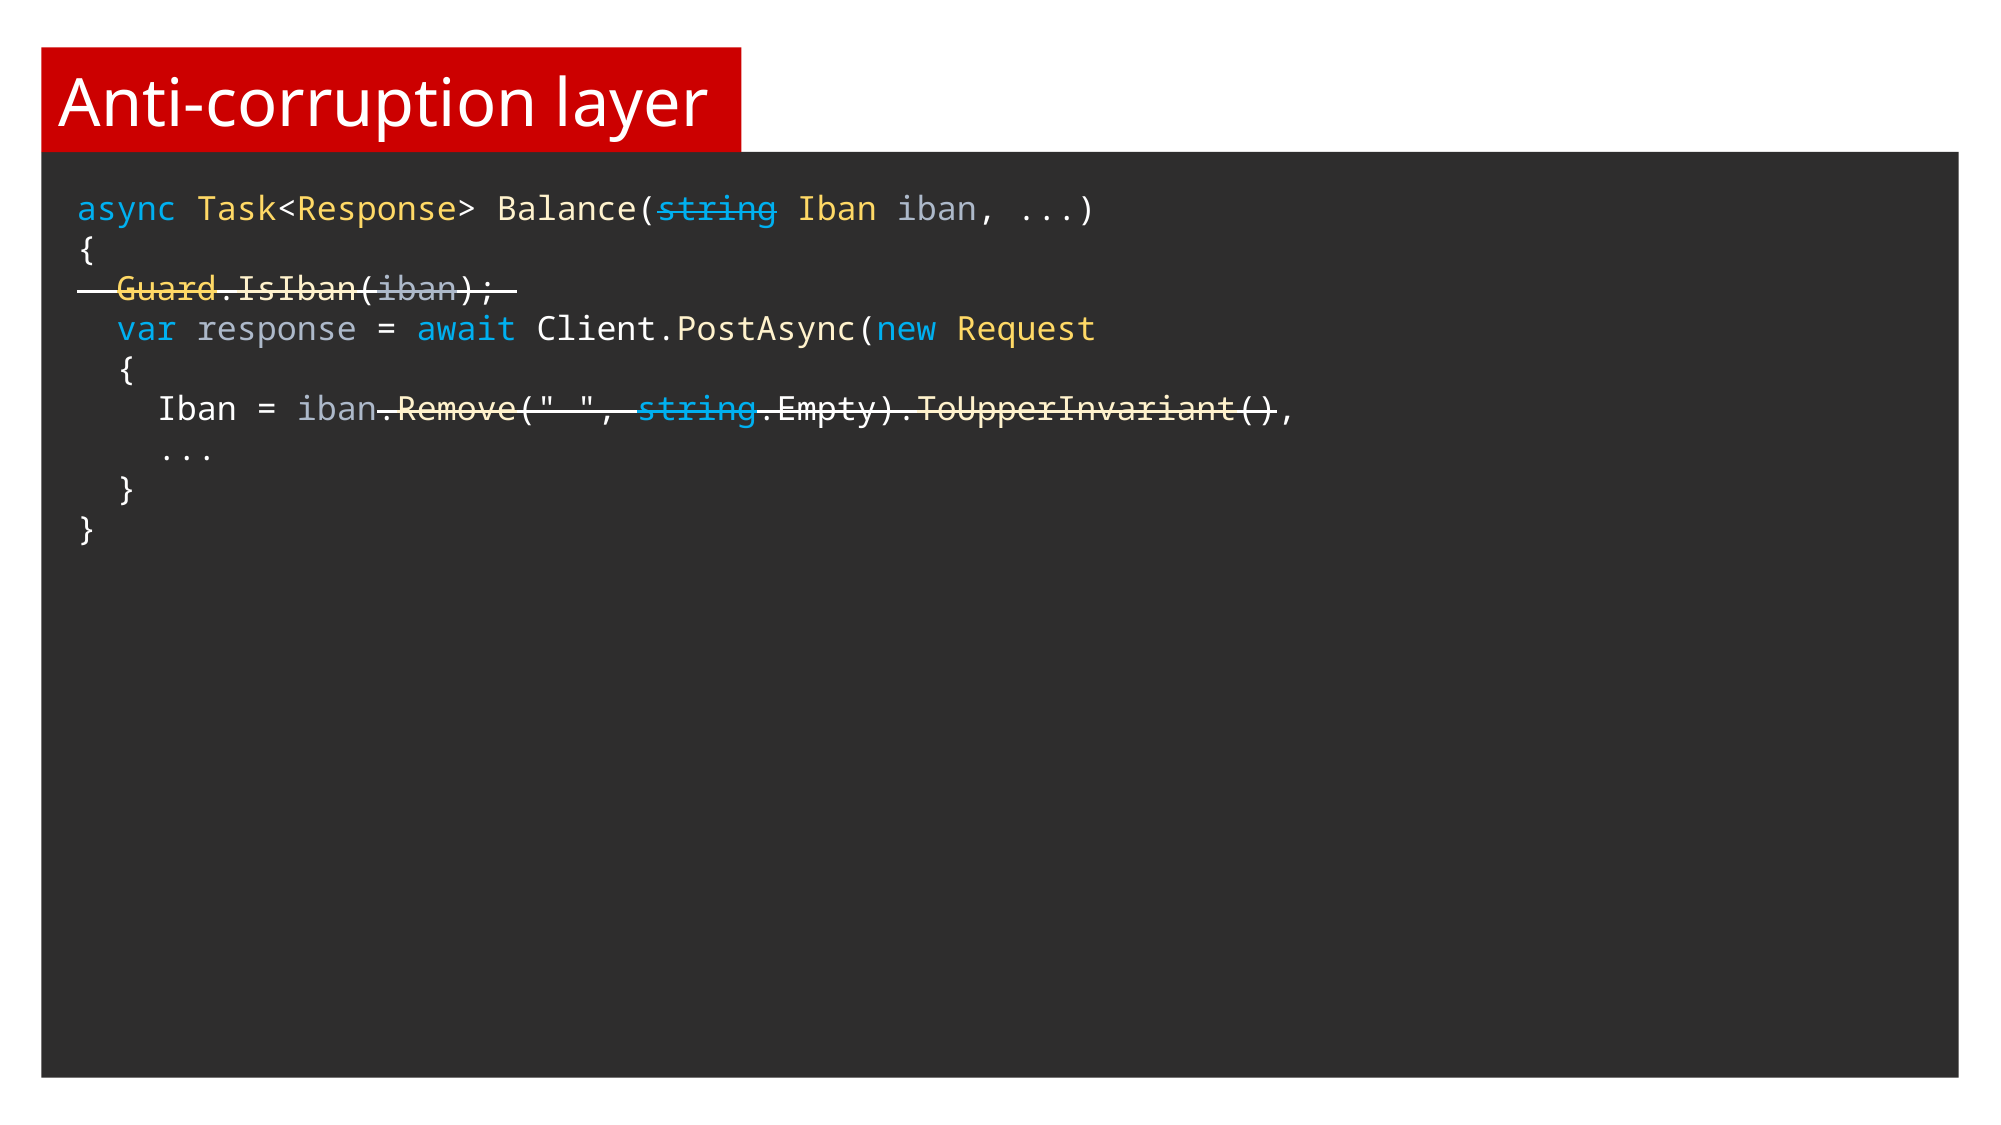

Anti-corruption layer
async Task<Response> Balance(string Iban iban, ...)
{
 Guard.IsIban(iban);
 var response = await Client.PostAsync(new Request
 {
 Iban = iban.Remove(" ", string.Empty).ToUpperInvariant(),
 ...
 }
}